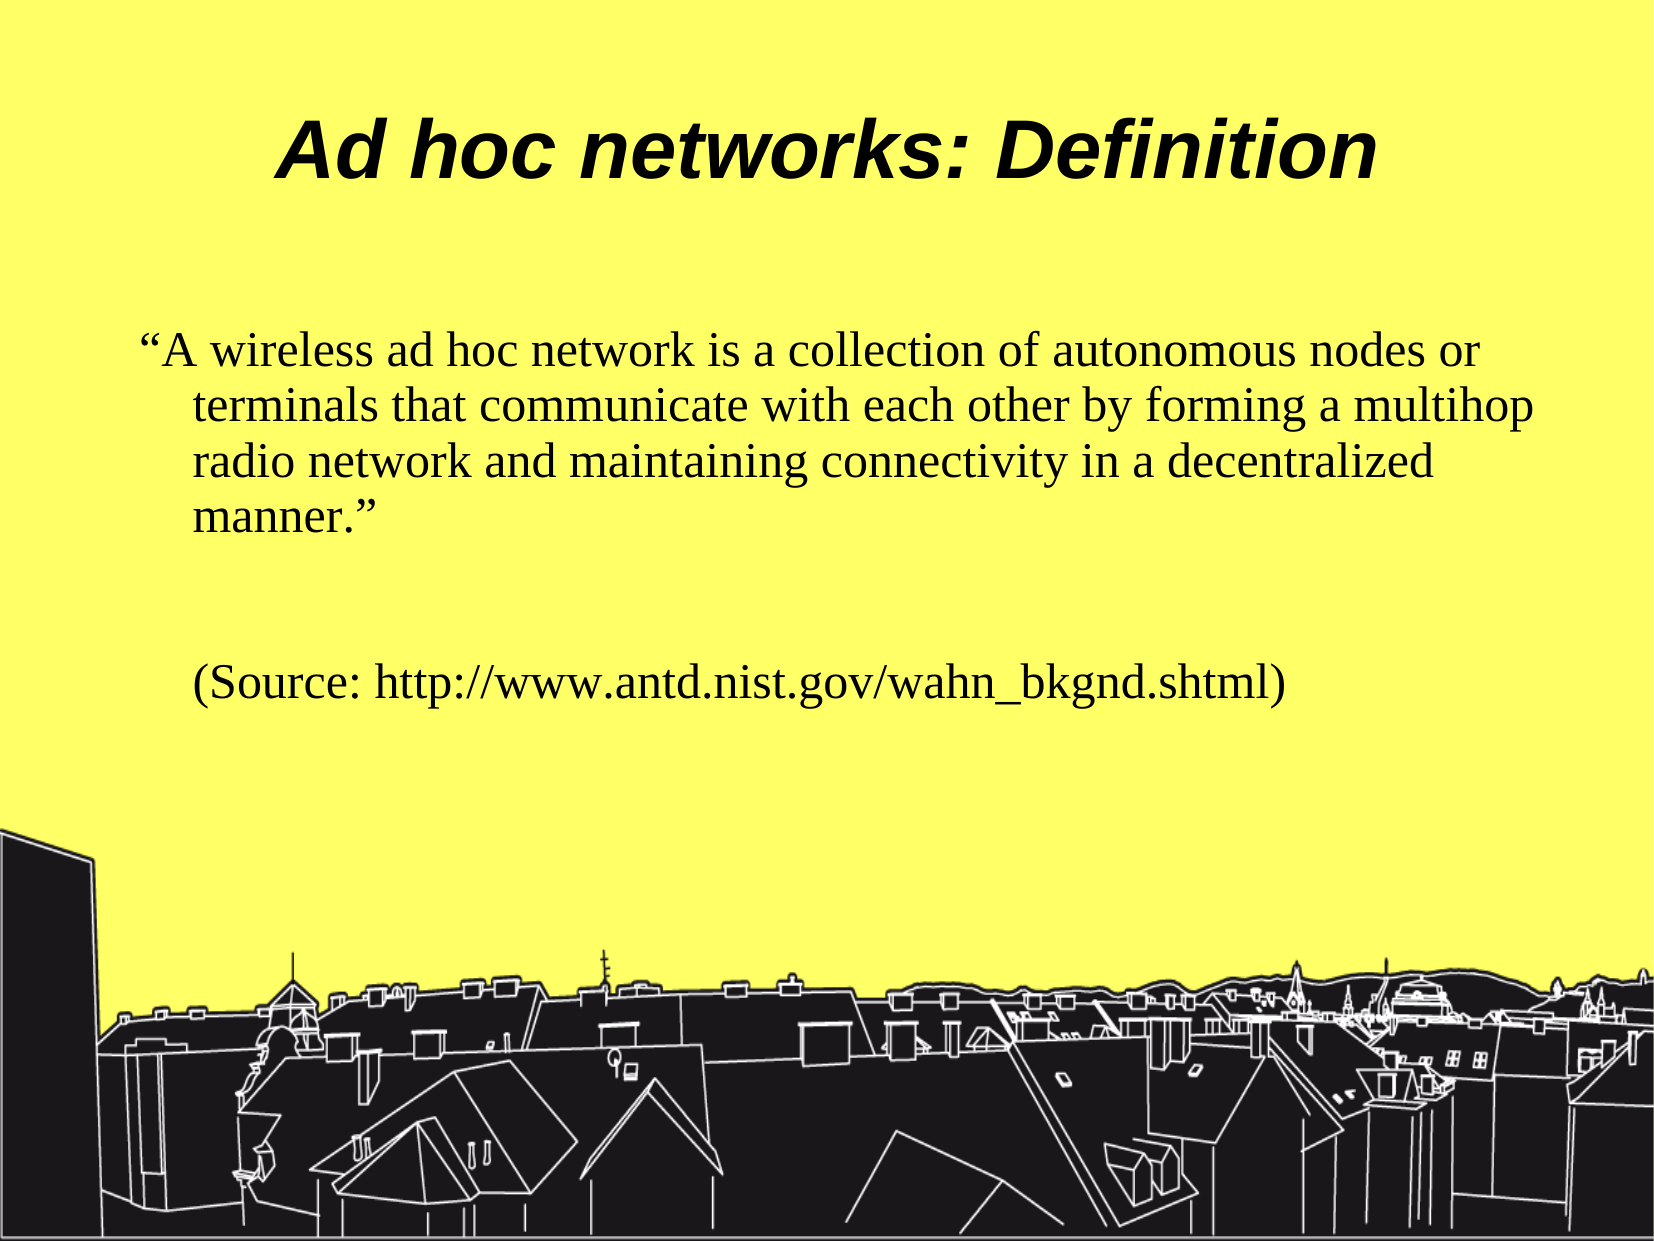

# Ad hoc networks: Definition
“A wireless ad hoc network is a collection of autonomous nodes or terminals that communicate with each other by forming a multihop radio network and maintaining connectivity in a decentralized manner.”
(Source: http://www.antd.nist.gov/wahn_bkgnd.shtml)